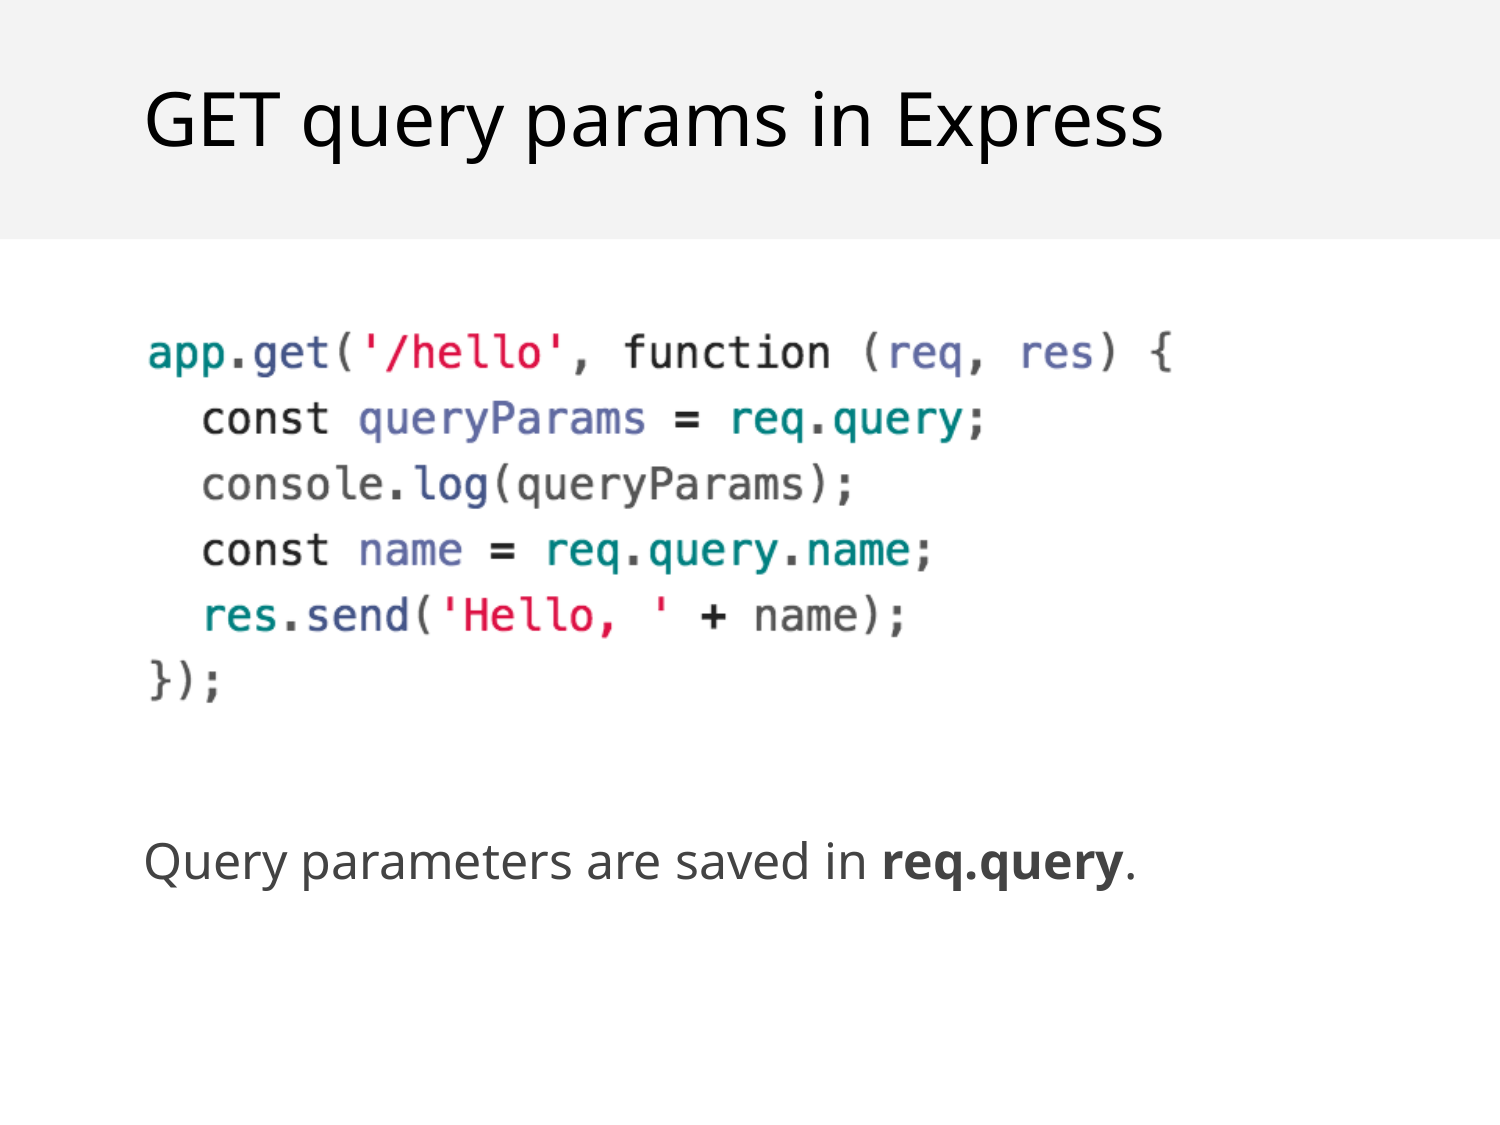

# GET query params in Express
Query parameters are saved in req.query.